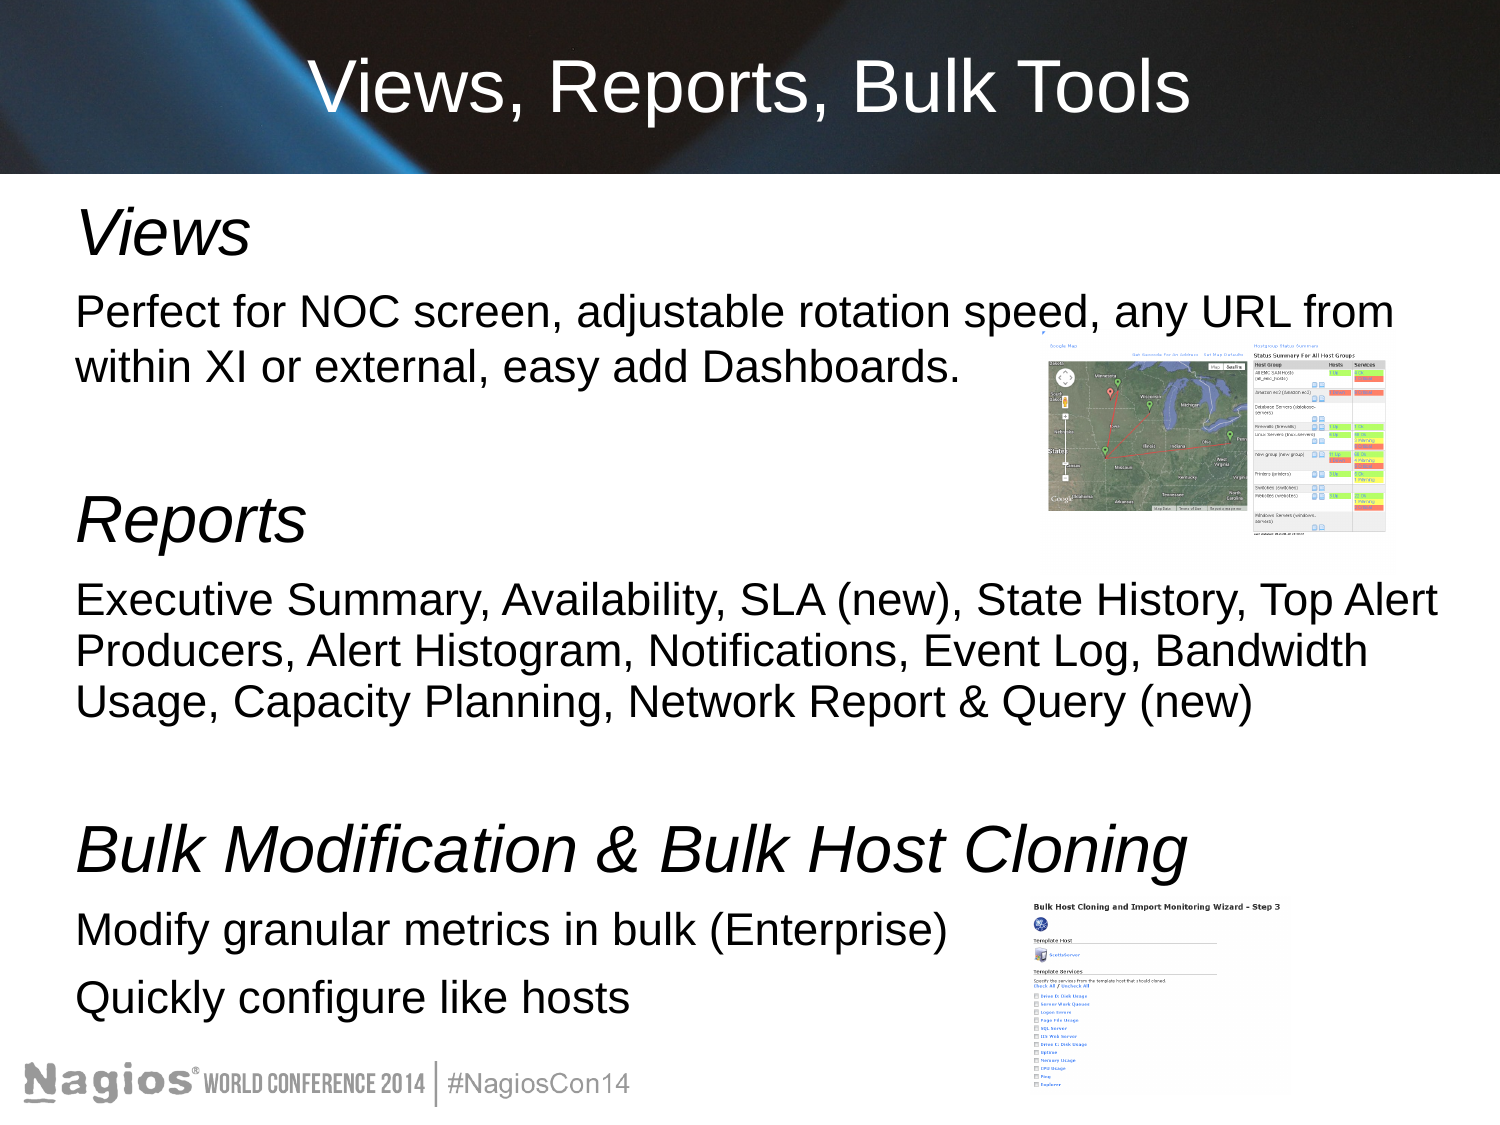

# Views, Reports, Bulk Tools
Views
Perfect for NOC screen, adjustable rotation speed, any URL from within XI or external, easy add Dashboards.
Reports
Executive Summary, Availability, SLA (new), State History, Top Alert Producers, Alert Histogram, Notifications, Event Log, Bandwidth Usage, Capacity Planning, Network Report & Query (new)
Bulk Modification & Bulk Host Cloning
Modify granular metrics in bulk (Enterprise)
Quickly configure like hosts